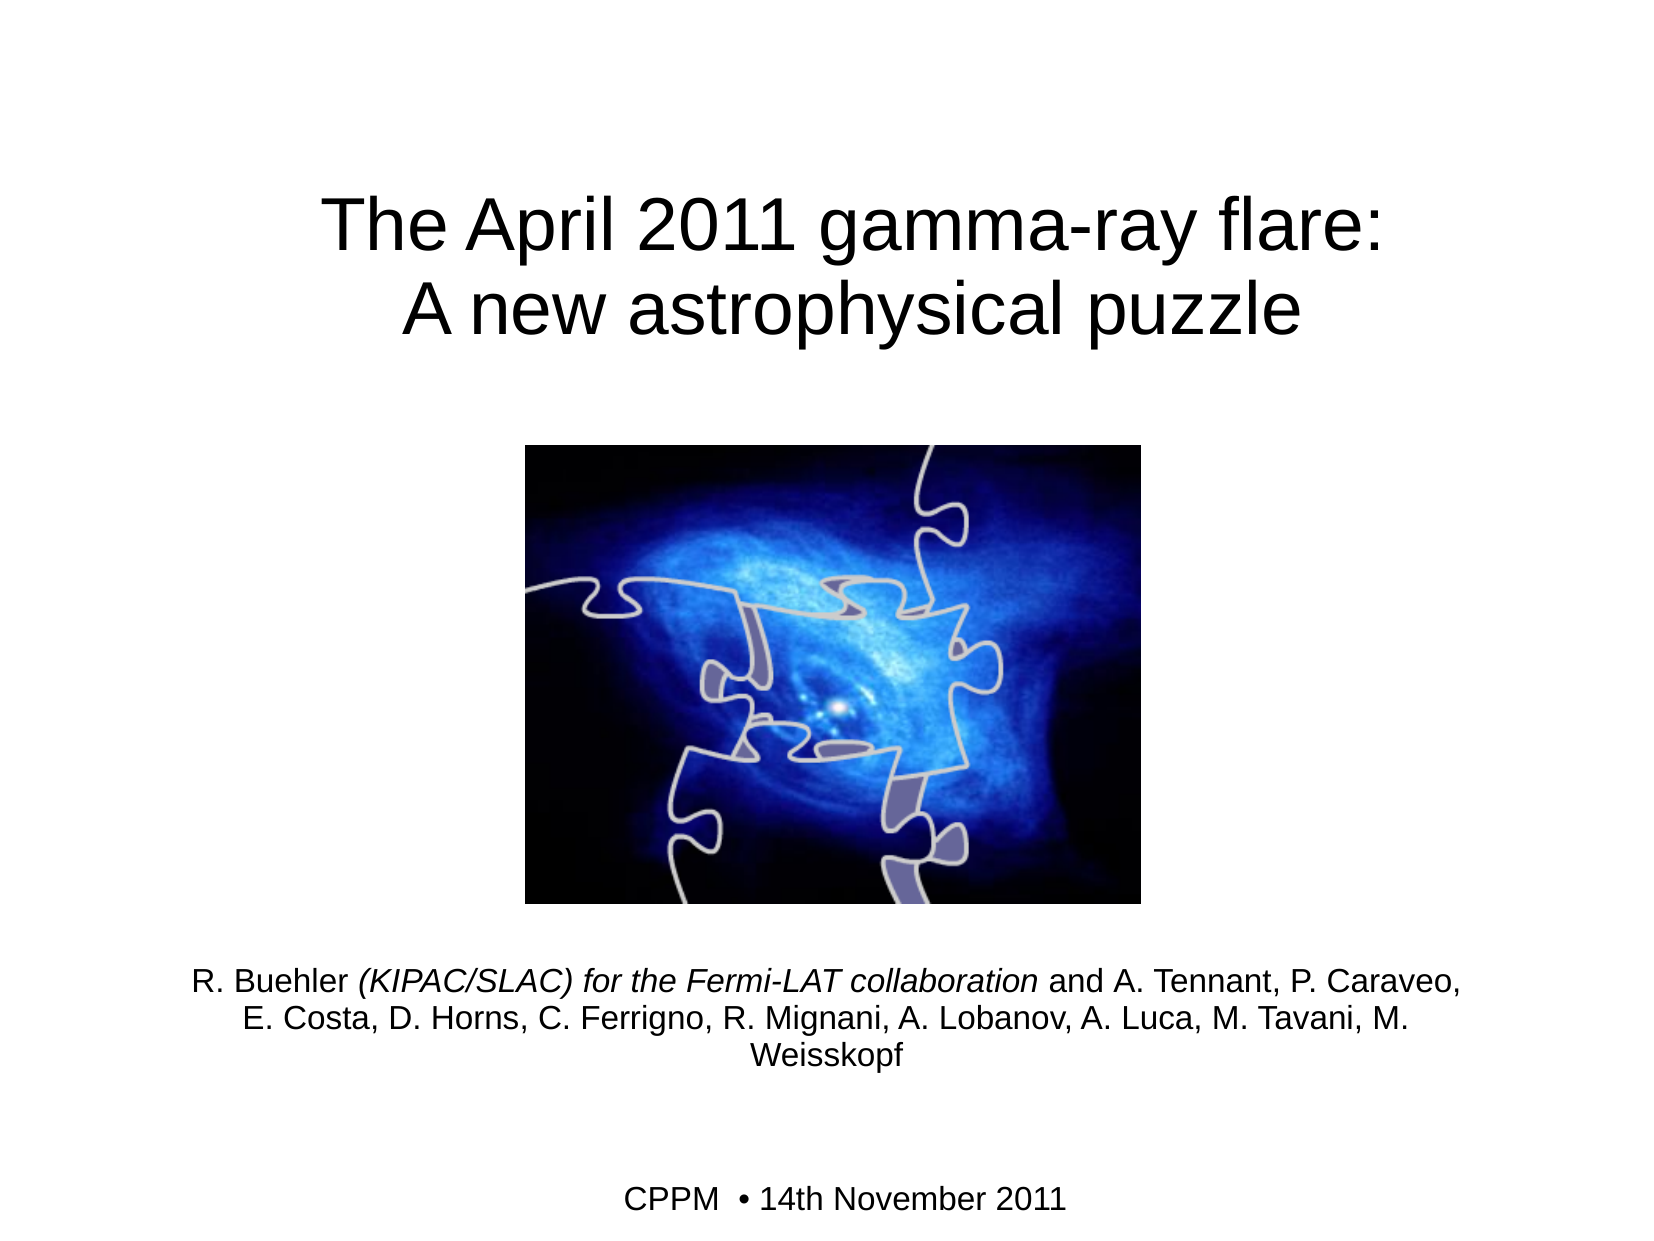

The April 2011 gamma-ray flare:
A new astrophysical puzzle
R. Buehler (KIPAC/SLAC) for the Fermi-LAT collaboration and A. Tennant, P. Caraveo, E. Costa, D. Horns, C. Ferrigno, R. Mignani, A. Lobanov, A. Luca, M. Tavani, M. Weisskopf
CPPM • 14th November 2011